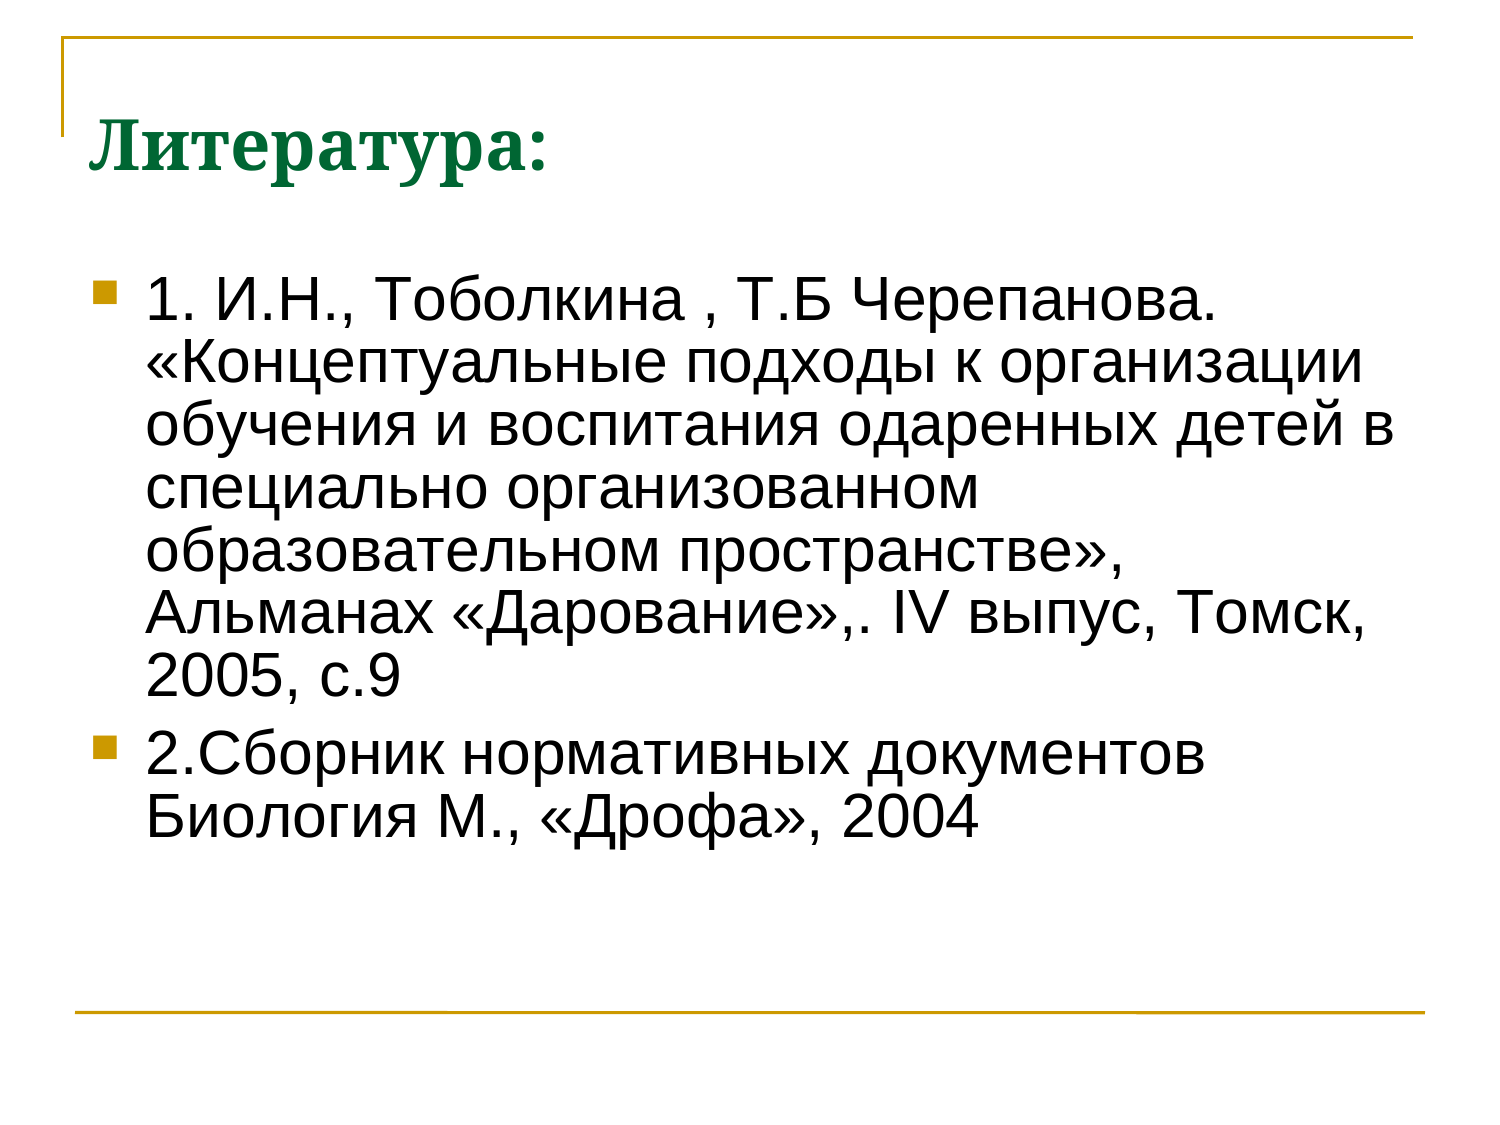

# Литература:
1. И.Н., Тоболкина , Т.Б Черепанова. «Концептуальные подходы к организации обучения и воспитания одаренных детей в специально организованном образовательном пространстве», Альманах «Дарование»,. ΙV выпус, Томск, 2005, с.9
2.Сборник нормативных документов Биология М., «Дрофа», 2004